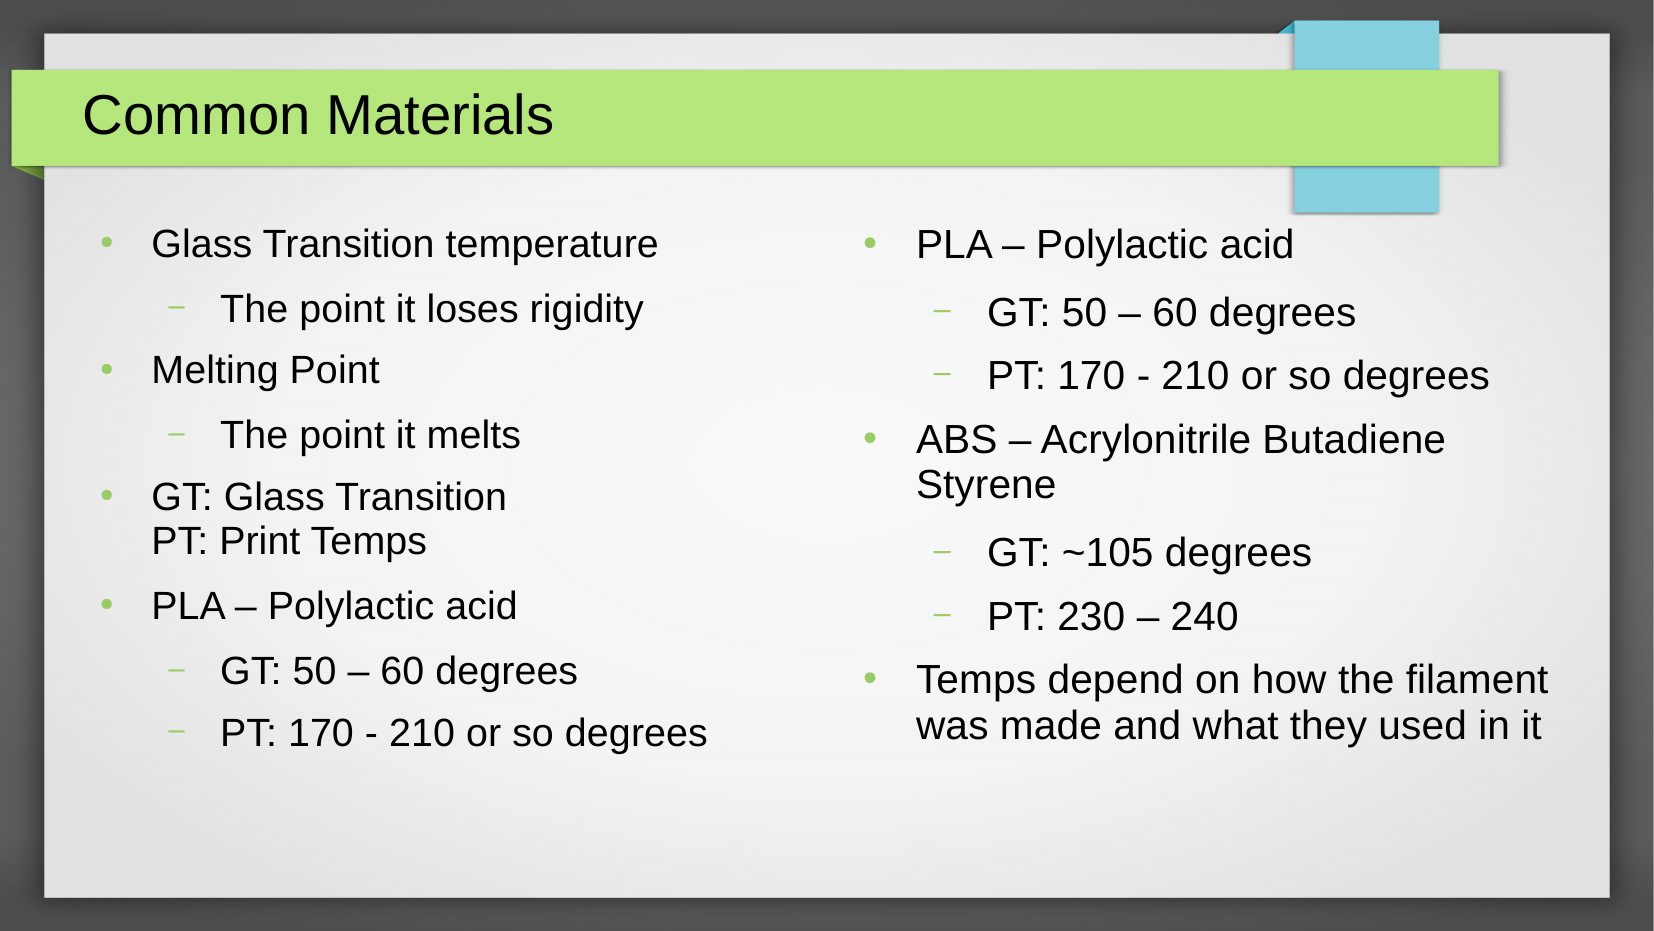

# Common Materials
Glass Transition temperature
The point it loses rigidity
Melting Point
The point it melts
GT: Glass Transition
PT: Print Temps
PLA – Polylactic acid
GT: 50 – 60 degrees
PT: 170 - 210 or so degrees
PLA – Polylactic acid
GT: 50 – 60 degrees
PT: 170 - 210 or so degrees
ABS – Acrylonitrile Butadiene Styrene
GT: ~105 degrees
PT: 230 – 240
Temps depend on how the filament was made and what they used in it